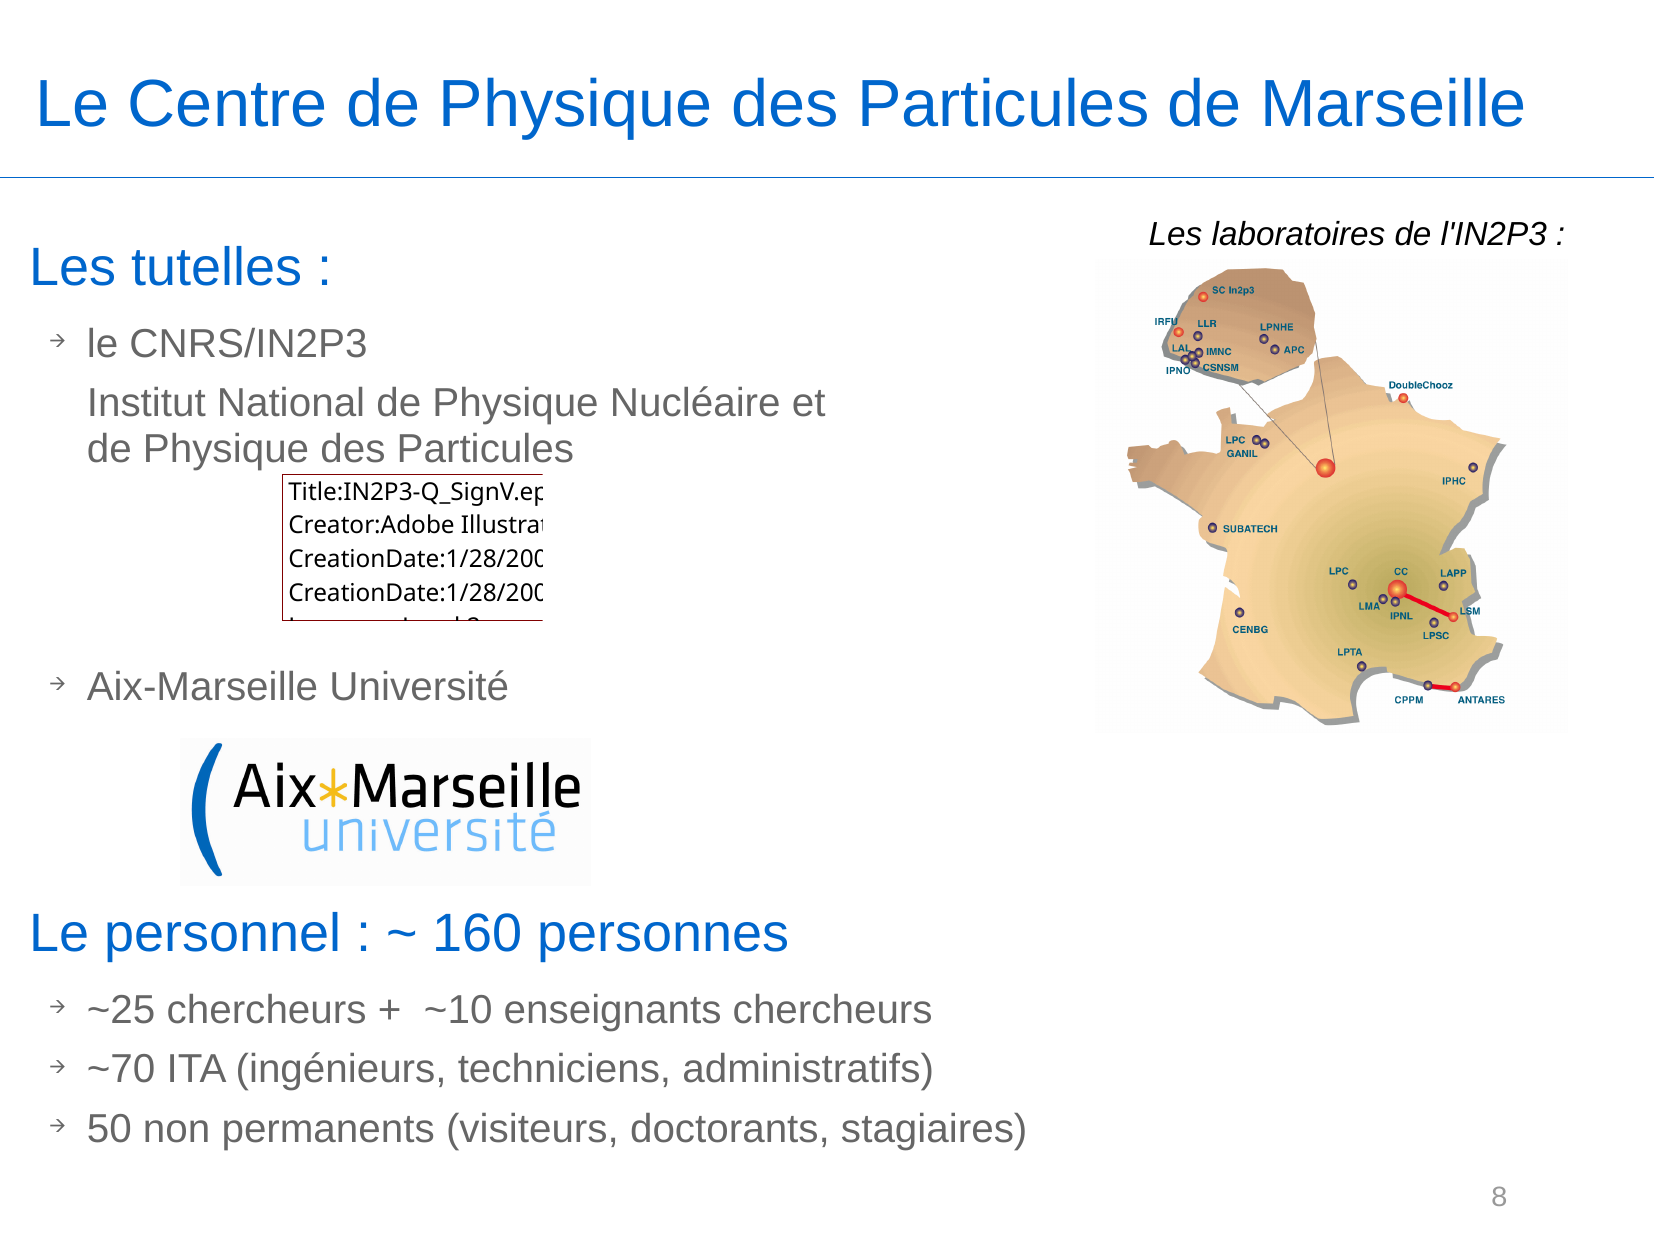

# Le Centre de Physique des Particules de Marseille
Les laboratoires de l'IN2P3 :
Les tutelles :
le CNRS/IN2P3
Institut National de Physique Nucléaire et
de Physique des Particules
Aix-Marseille Université
Le personnel : ~ 160 personnes
~25 chercheurs + ~10 enseignants chercheurs
~70 ITA (ingénieurs, techniciens, administratifs)
50 non permanents (visiteurs, doctorants, stagiaires)
8